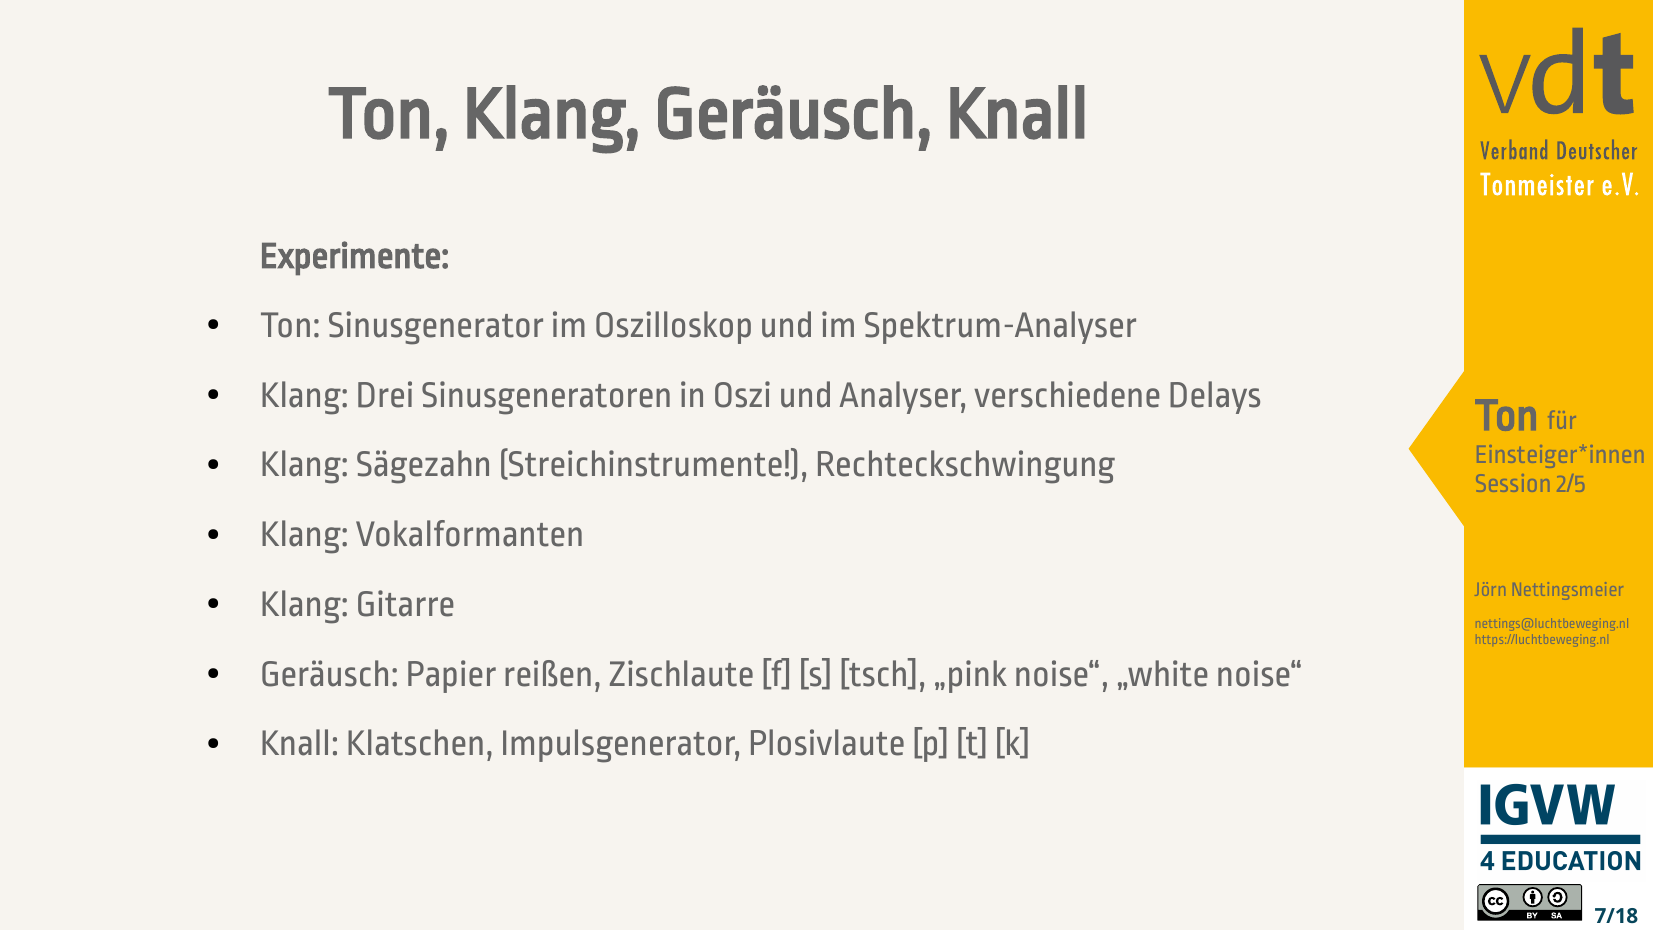

# Ton, Klang, Geräusch, Knall
Experimente:
Ton: Sinusgenerator im Oszilloskop und im Spektrum-Analyser
Klang: Drei Sinusgeneratoren in Oszi und Analyser, verschiedene Delays
Klang: Sägezahn (Streichinstrumente!), Rechteckschwingung
Klang: Vokalformanten
Klang: Gitarre
Geräusch: Papier reißen, Zischlaute [f] [s] [tsch], „pink noise“, „white noise“
Knall: Klatschen, Impulsgenerator, Plosivlaute [p] [t] [k]